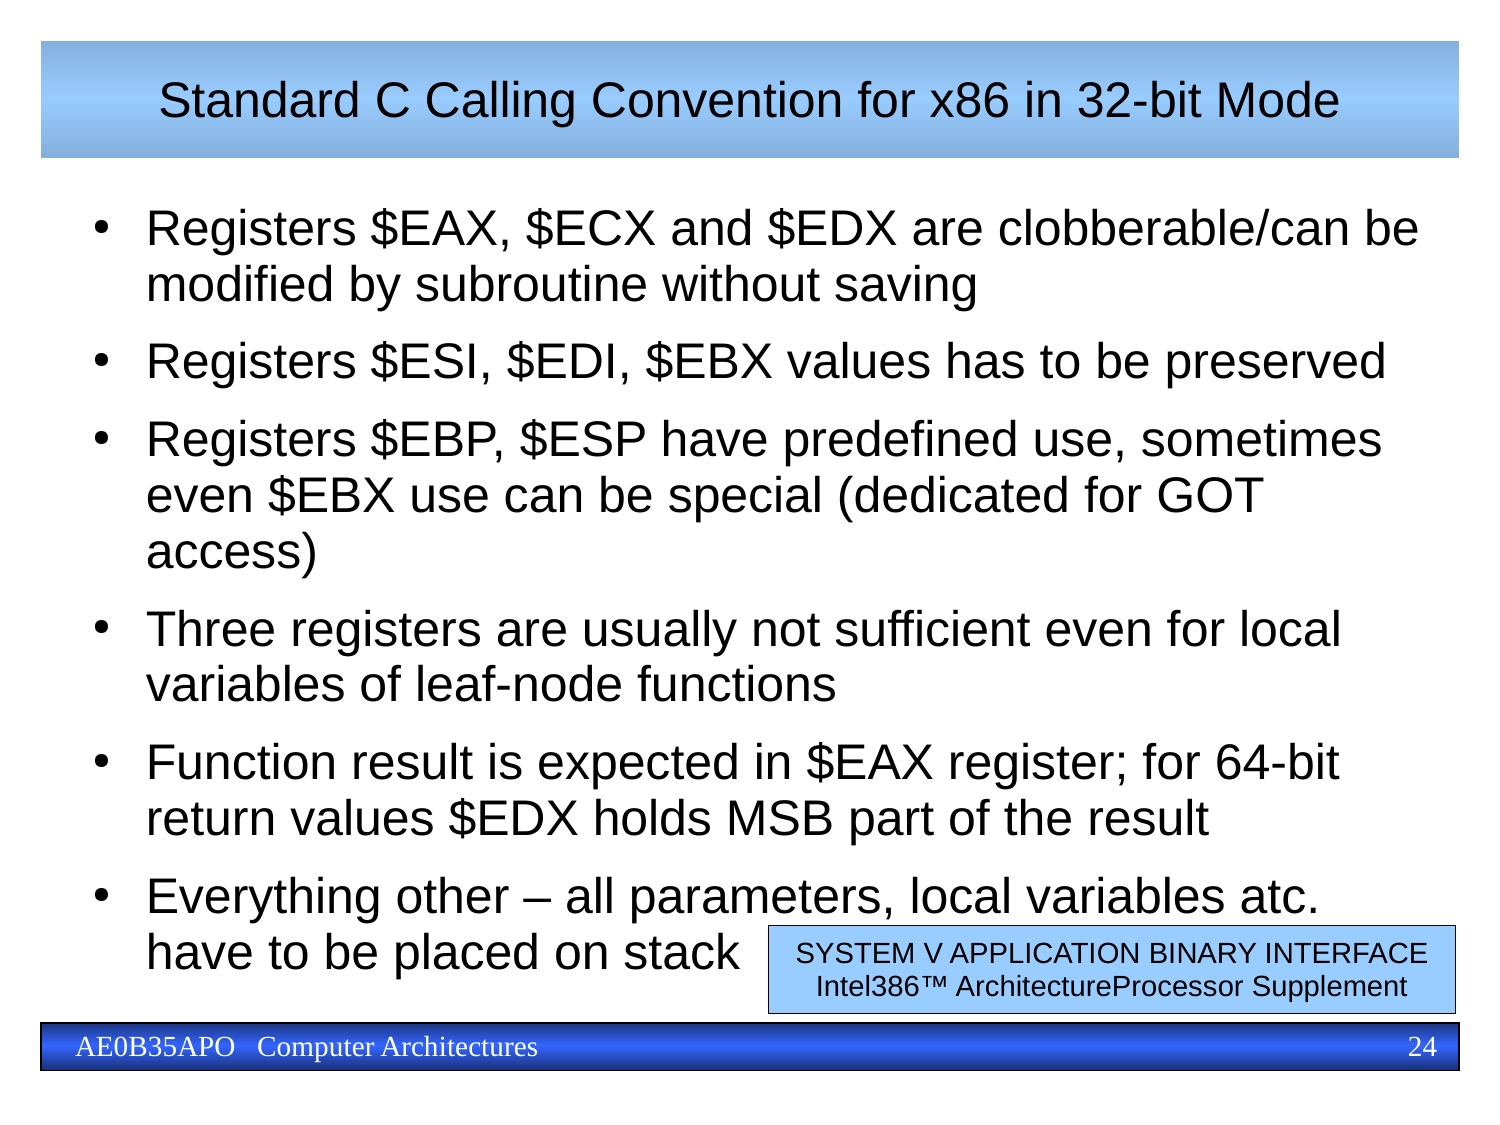

# Standard C Calling Convention for x86 in 32-bit Mode
Registers $EAX, $ECX and $EDX are clobberable/can be modified by subroutine without saving
Registers $ESI, $EDI, $EBX values has to be preserved
Registers $EBP, $ESP have predefined use, sometimes even $EBX use can be special (dedicated for GOT access)
Three registers are usually not sufficient even for local variables of leaf-node functions
Function result is expected in $EAX register; for 64-bit return values $EDX holds MSB part of the result
Everything other – all parameters, local variables atc. have to be placed on stack
SYSTEM V APPLICATION BINARY INTERFACE
Intel386™ ArchitectureProcessor Supplement
AE0B35APO Computer Architectures
24